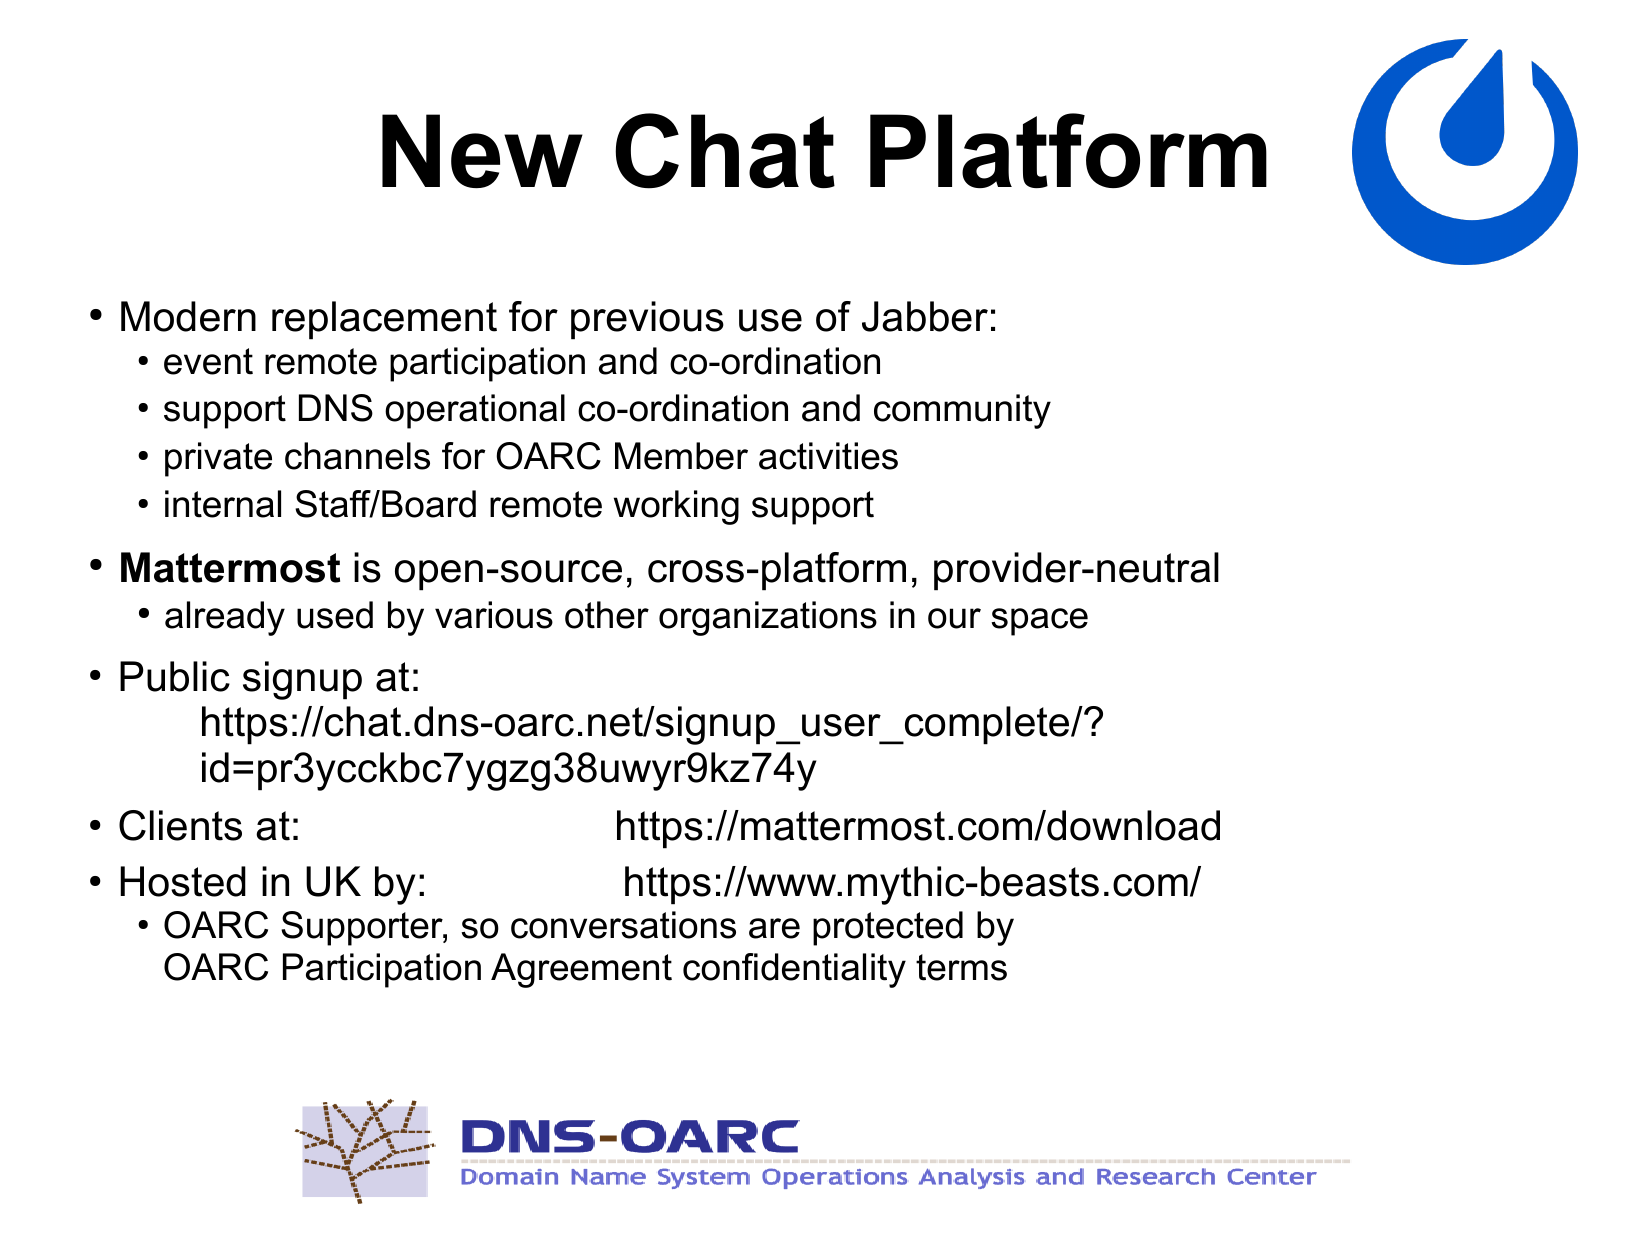

# New Chat Platform
 Modern replacement for previous use of Jabber:
 event remote participation and co-ordination
 support DNS operational co-ordination and community
 private channels for OARC Member activities
 internal Staff/Board remote working support
 Mattermost is open-source, cross-platform, provider-neutral
 already used by various other organizations in our space
 Public signup at:
https://chat.dns-oarc.net/signup_user_complete/?id=pr3ycckbc7ygzg38uwyr9kz74y
 Clients at:					 			 				 https://mattermost.com/download
 Hosted in UK by: https://www.mythic-beasts.com/
 OARC Supporter, so conversations are protected by
 OARC Participation Agreement confidentiality terms